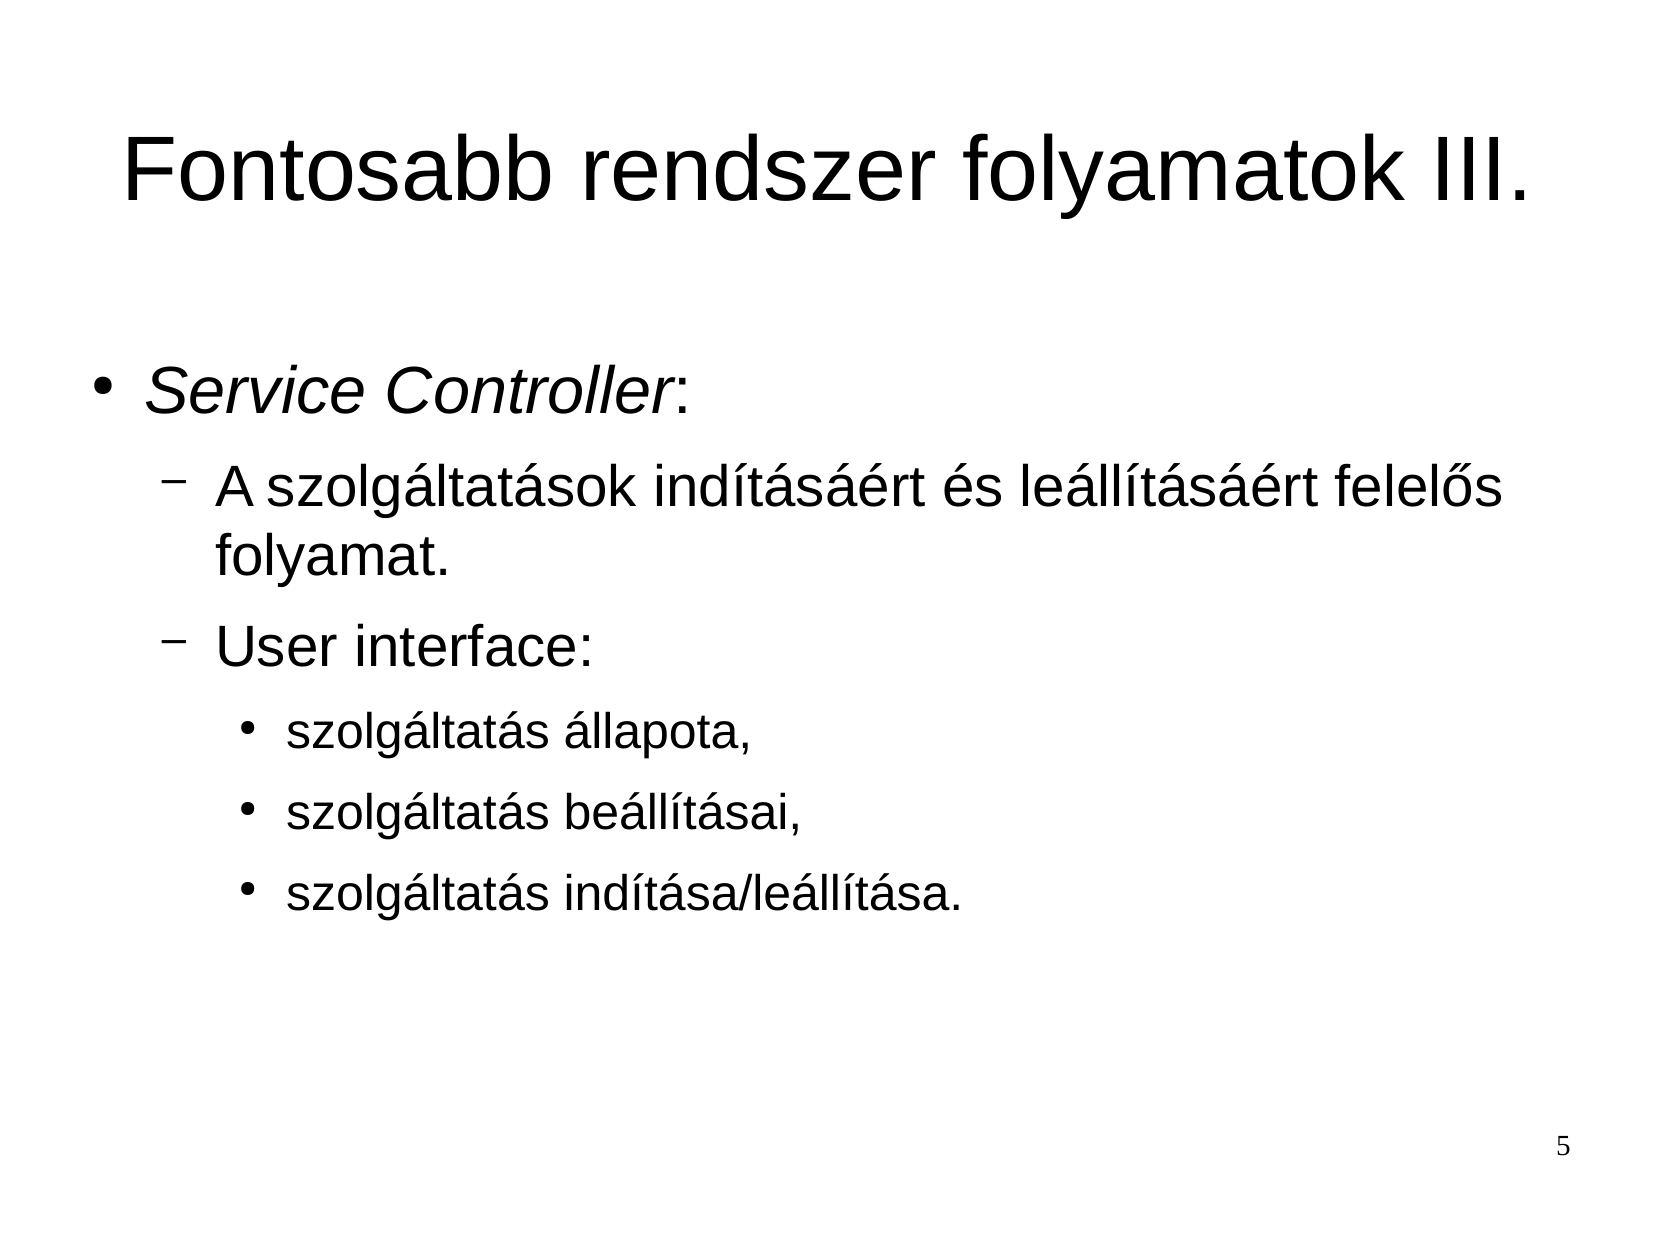

# Fontosabb rendszer folyamatok III.
Service Controller:
A szolgáltatások indításáért és leállításáért felelős folyamat.
User interface:
szolgáltatás állapota,
szolgáltatás beállításai,
szolgáltatás indítása/leállítása.
5